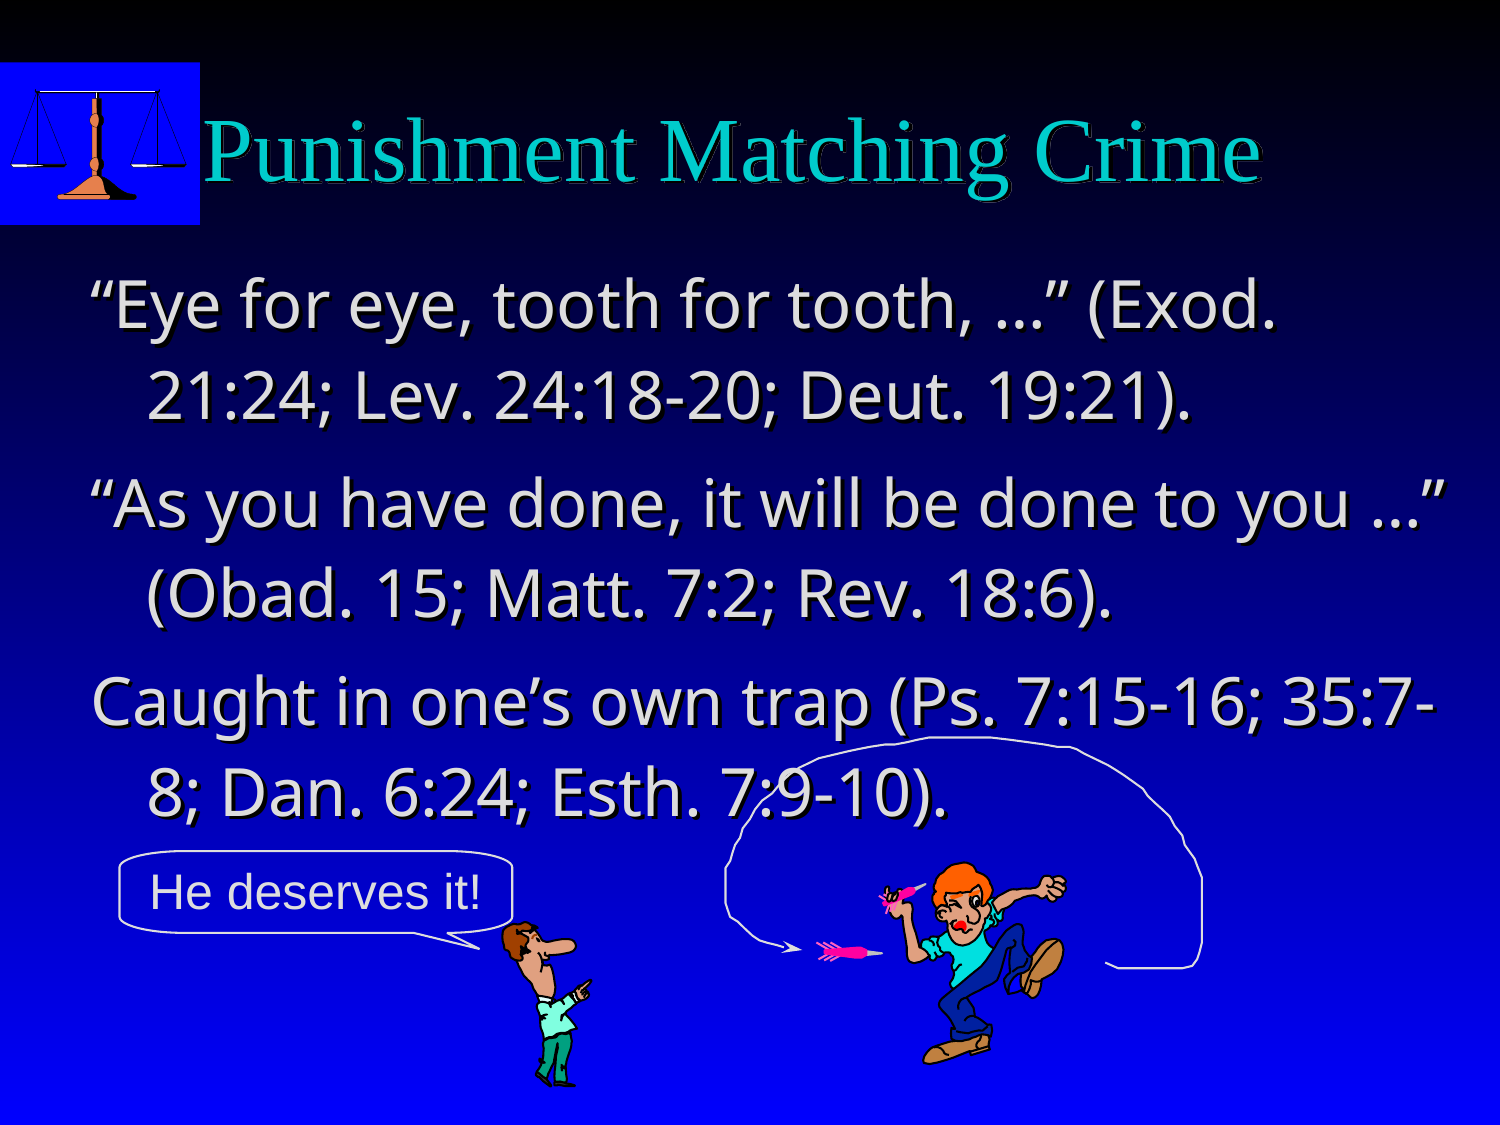

# Punishment Matching Crime
“Eye for eye, tooth for tooth, …” (Exod. 21:24; Lev. 24:18-20; Deut. 19:21).
“As you have done, it will be done to you …” (Obad. 15; Matt. 7:2; Rev. 18:6).
Caught in one’s own trap (Ps. 7:15-16; 35:7-8; Dan. 6:24; Esth. 7:9-10).
He deserves it!